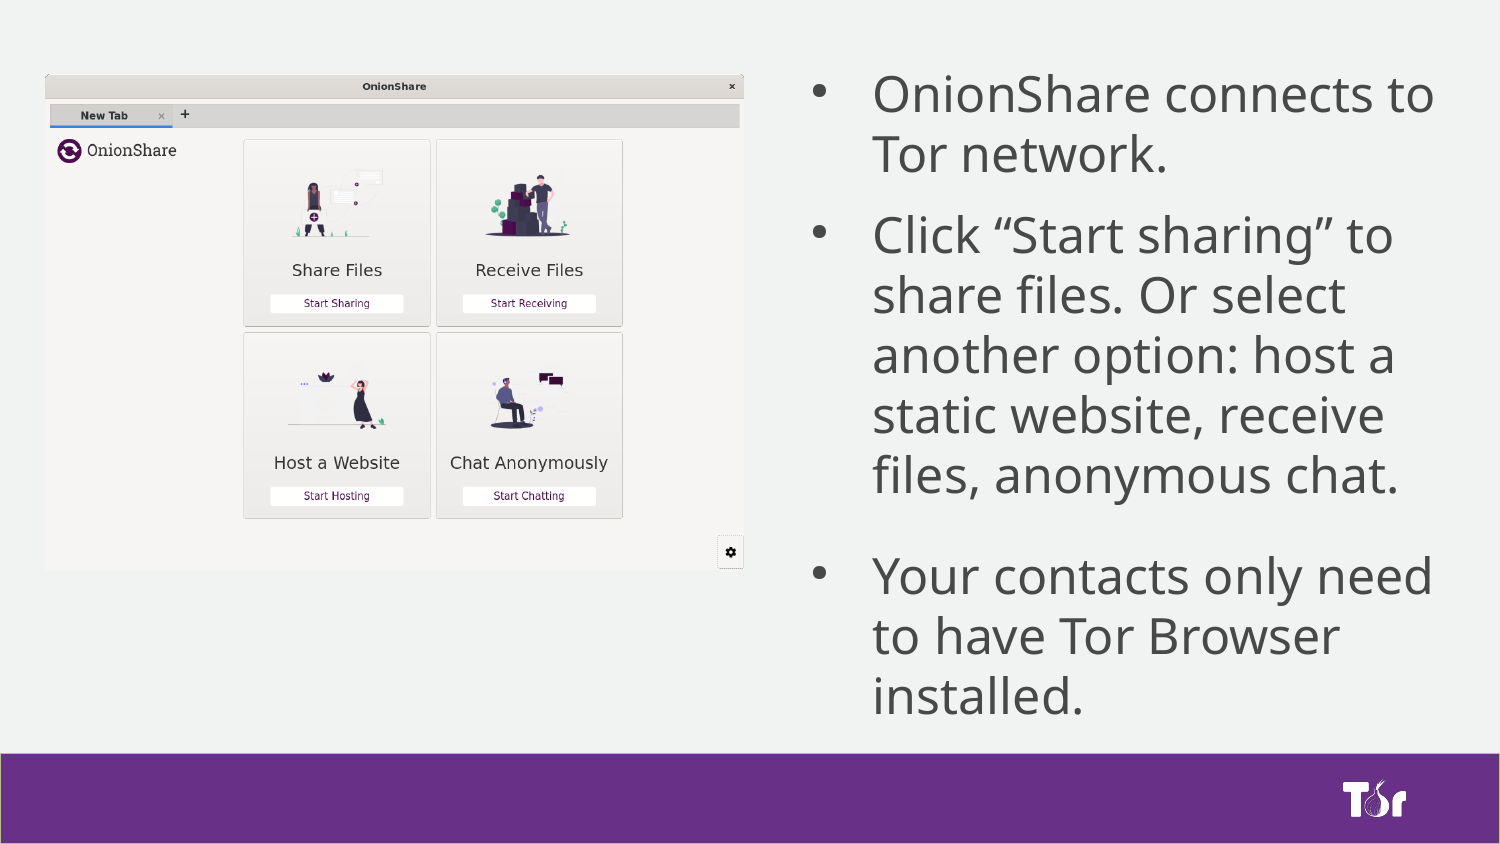

OnionShare connects to Tor network.
Click “Start sharing” to share files. Or select another option: host a static website, receive files, anonymous chat.
Your contacts only need to have Tor Browser installed.